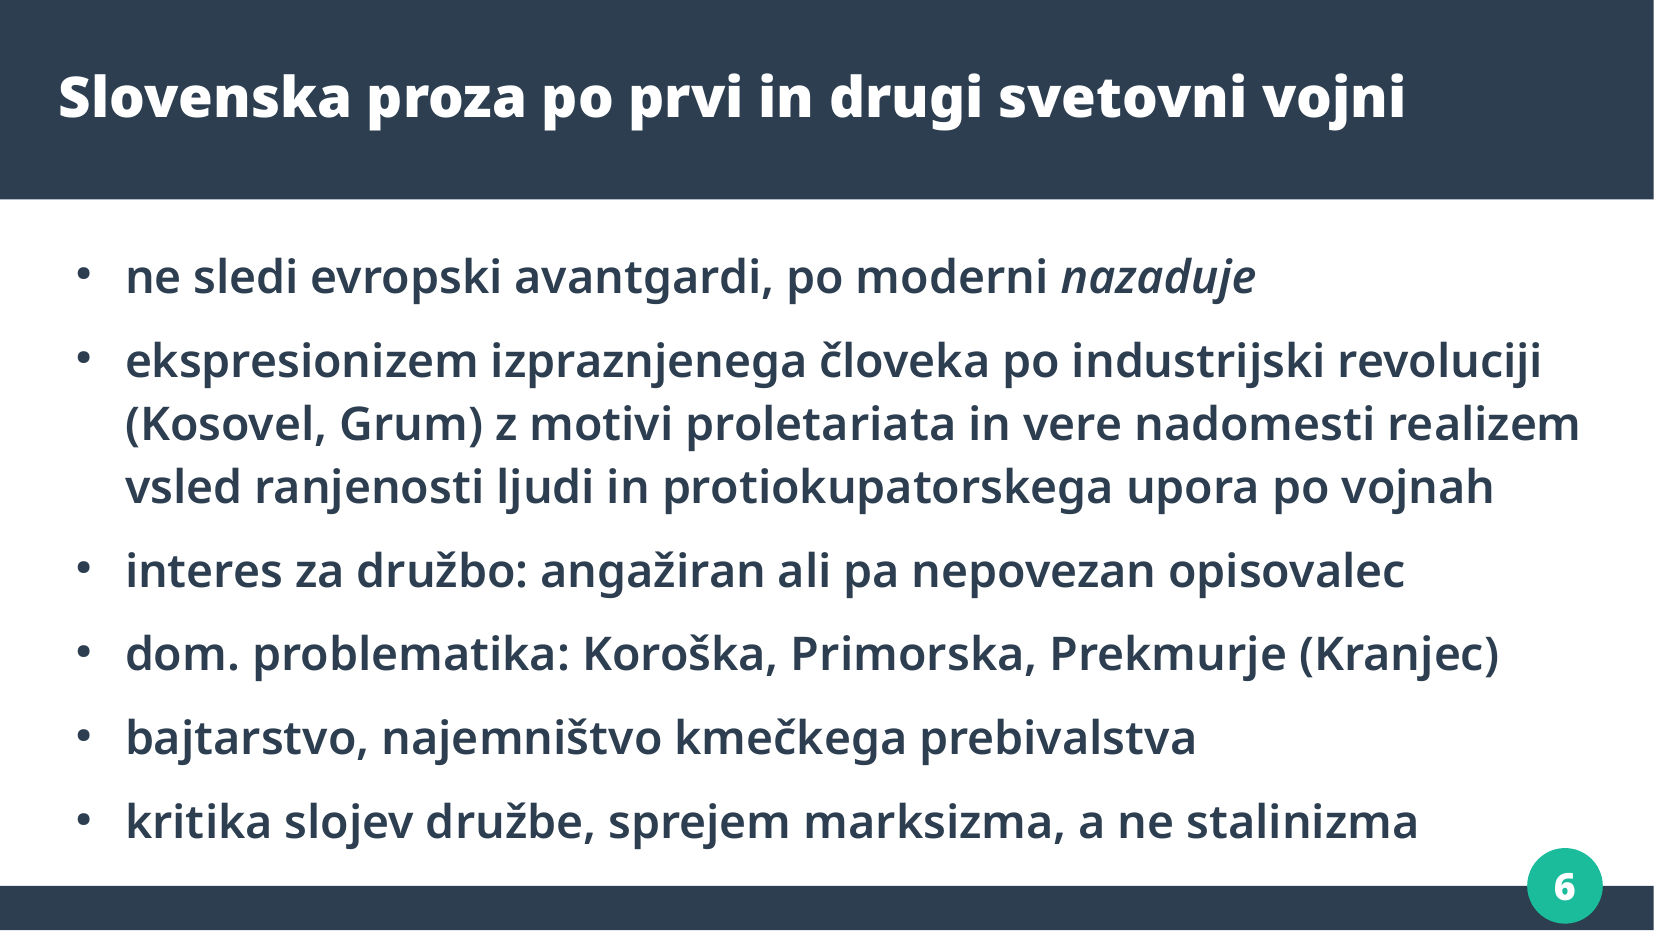

# Slovenska proza po prvi in drugi svetovni vojni
ne sledi evropski avantgardi, po moderni nazaduje
ekspresionizem izpraznjenega človeka po industrijski revoluciji (Kosovel, Grum) z motivi proletariata in vere nadomesti realizem vsled ranjenosti ljudi in protiokupatorskega upora po vojnah
interes za družbo: angažiran ali pa nepovezan opisovalec
dom. problematika: Koroška, Primorska, Prekmurje (Kranjec)
bajtarstvo, najemništvo kmečkega prebivalstva
kritika slojev družbe, sprejem marksizma, a ne stalinizma